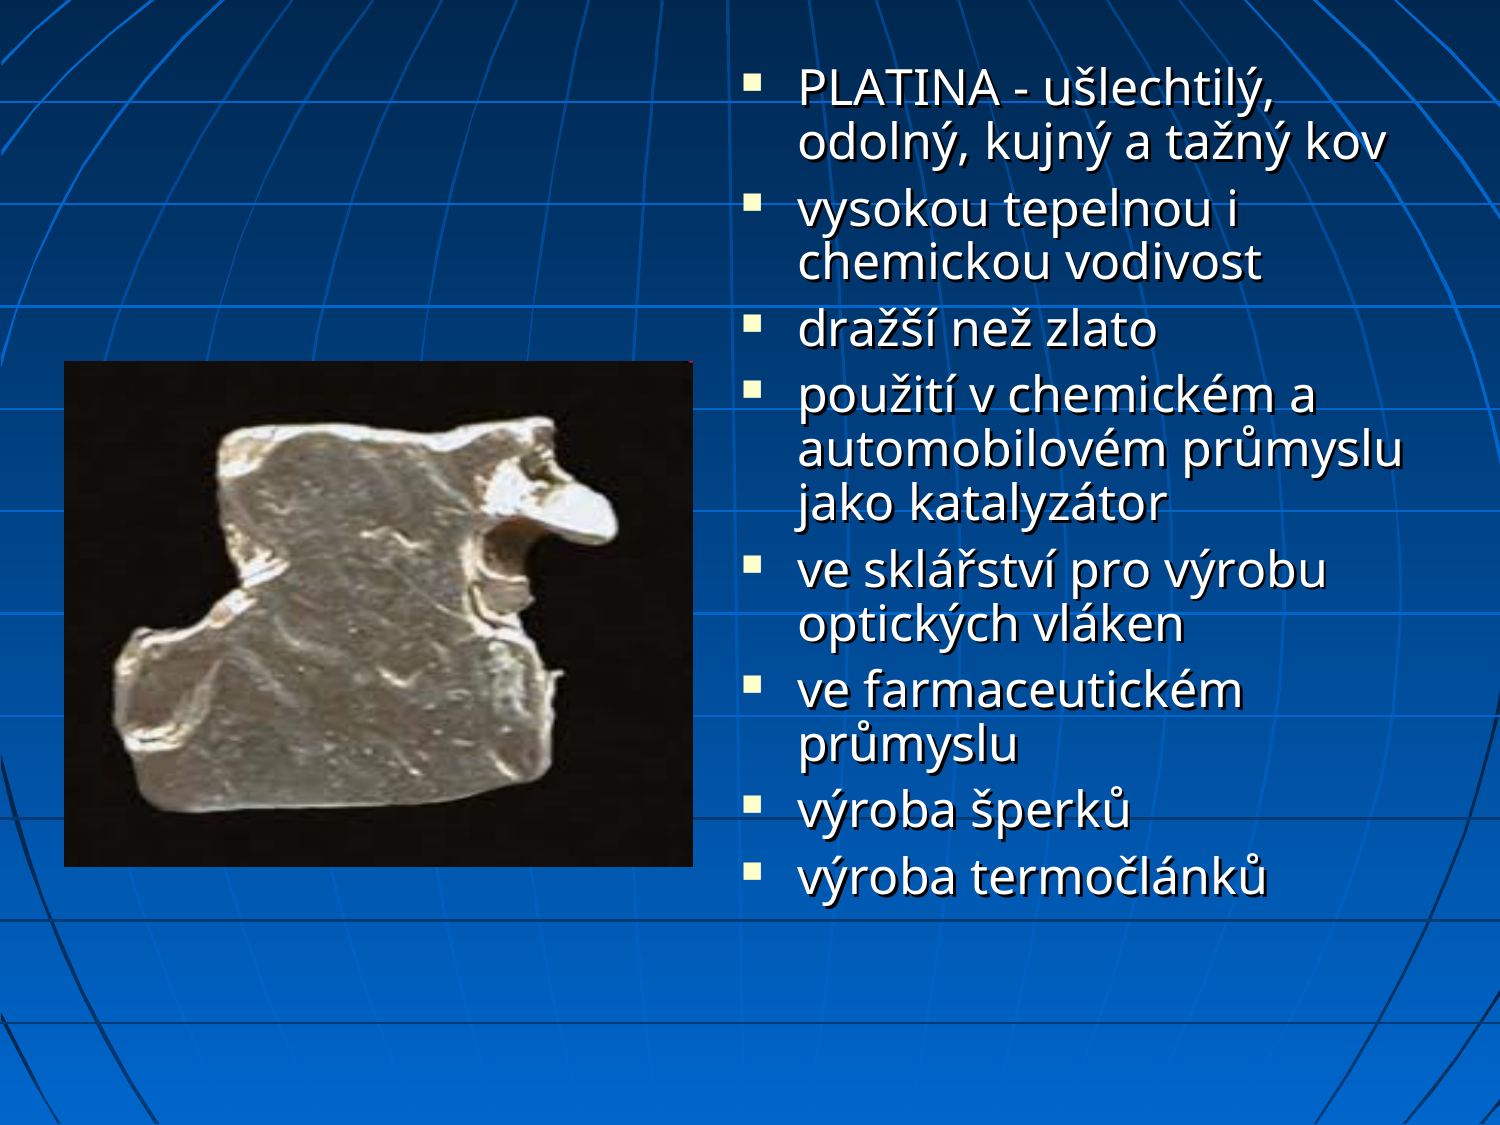

# PLATINA - ušlechtilý, odolný, kujný a tažný kov
vysokou tepelnou i chemickou vodivost
dražší než zlato
použití v chemickém a automobilovém průmyslu jako katalyzátor
ve sklářství pro výrobu optických vláken
ve farmaceutickém průmyslu
výroba šperků
výroba termočlánků